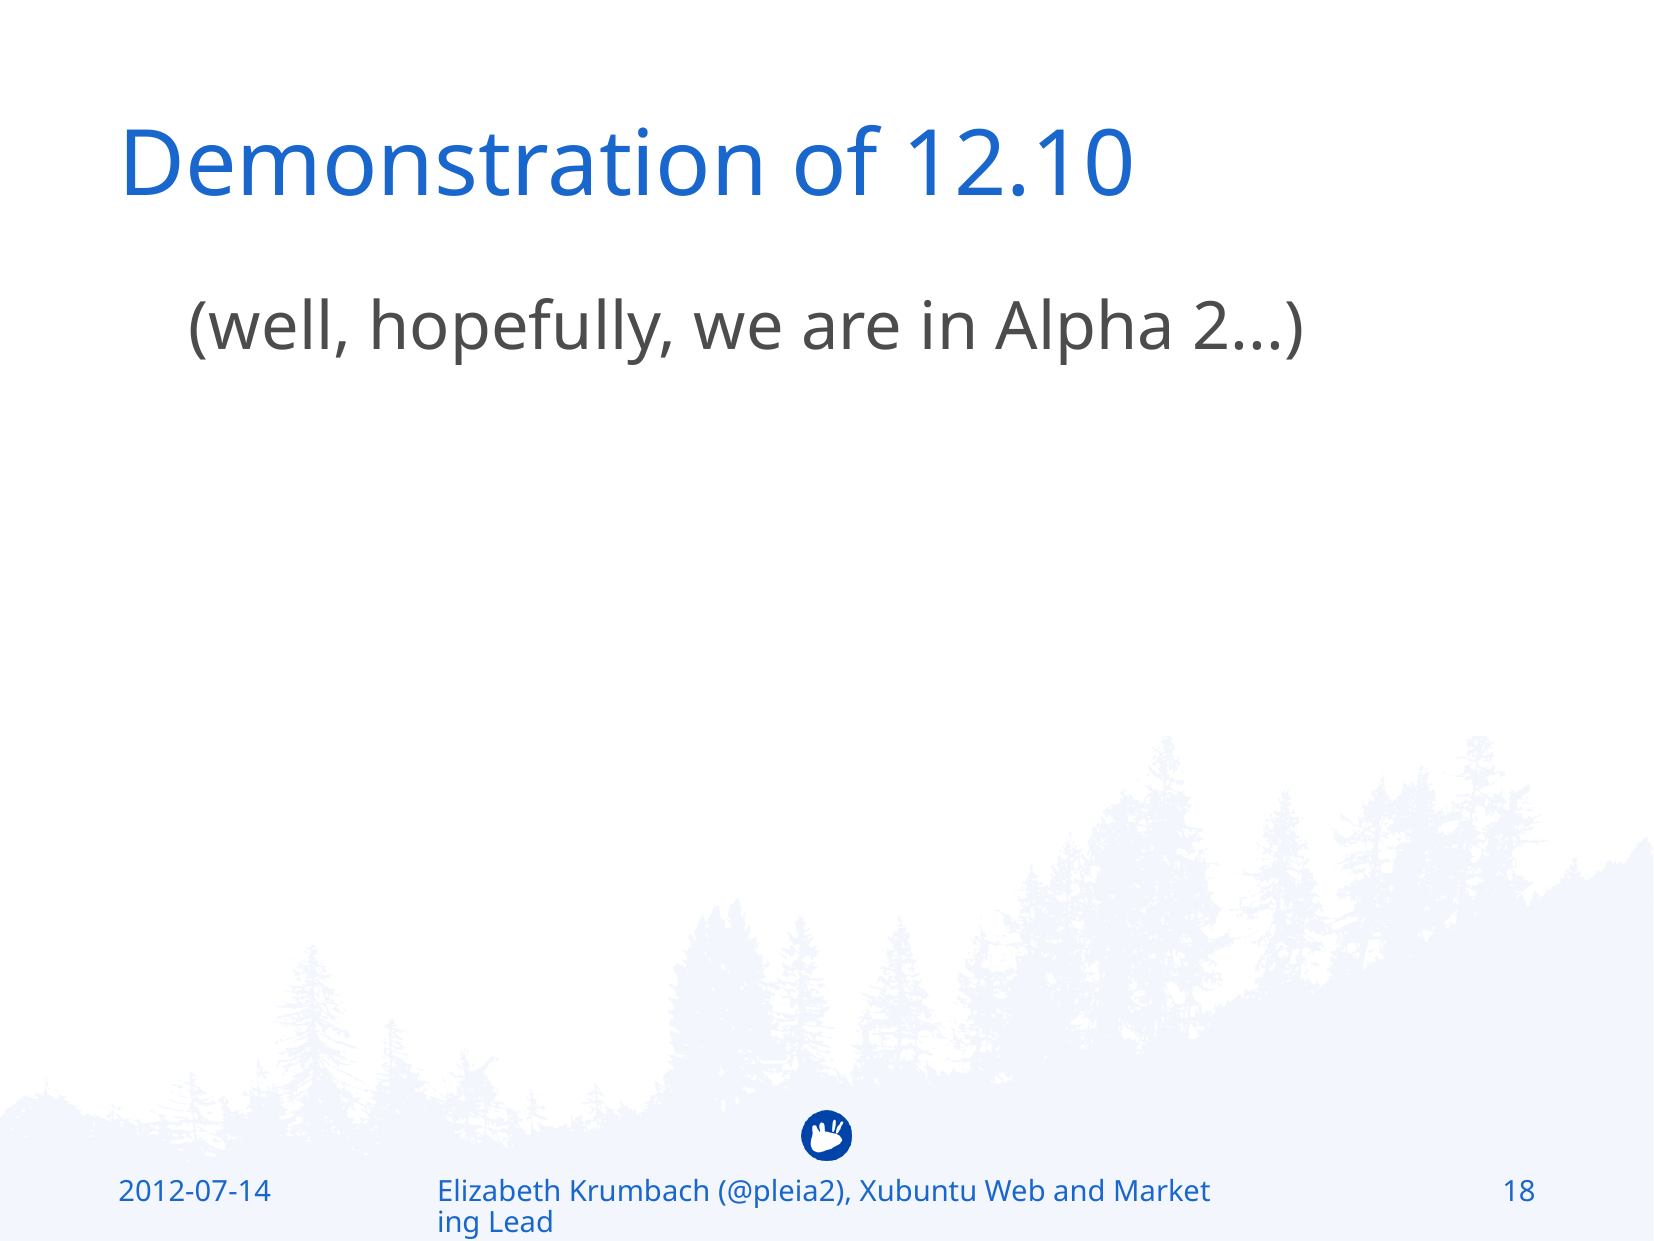

# Demonstration of 12.10
(well, hopefully, we are in Alpha 2...)
Elizabeth Krumbach (@pleia2), Xubuntu Web and Marketing Lead
2012-07-14
18